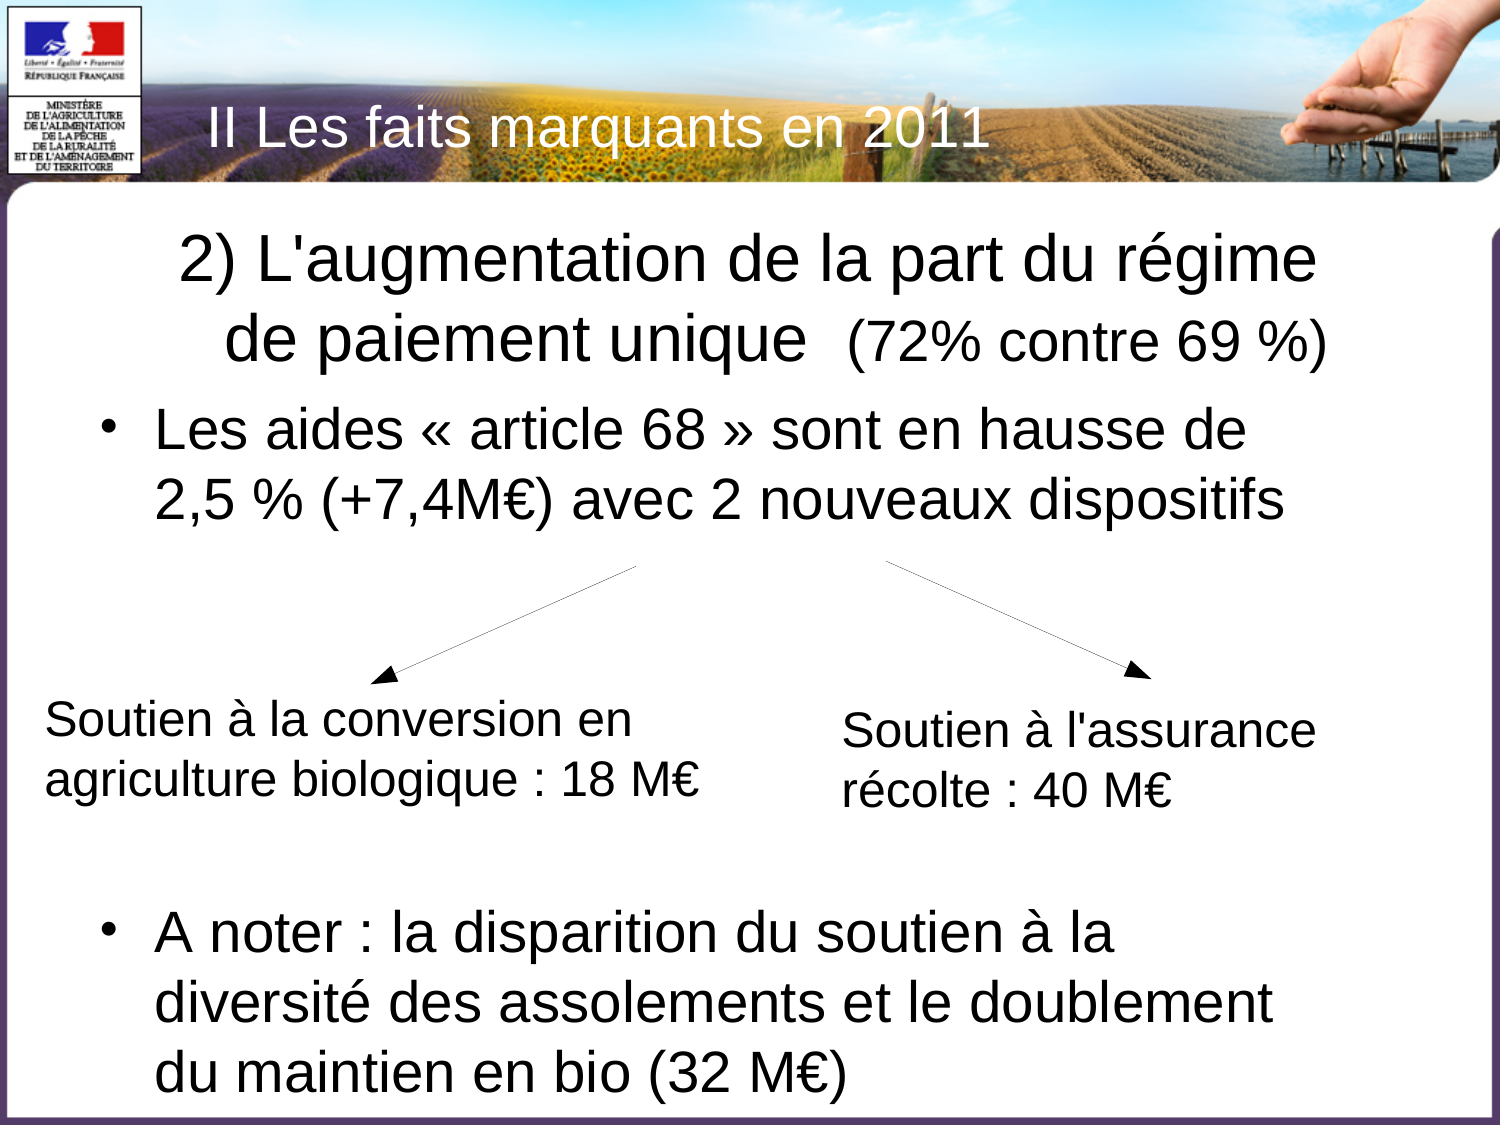

II Les faits marquants en 2011
# 2) L'augmentation de la part du régime de paiement unique (72% contre 69 %)
Les aides « article 68 » sont en hausse de 2,5 % (+7,4M€) avec 2 nouveaux dispositifs
A noter : la disparition du soutien à la diversité des assolements et le doublement du maintien en bio (32 M€)
Soutien à la conversion en agriculture biologique : 18 M€
Soutien à l'assurance récolte : 40 M€